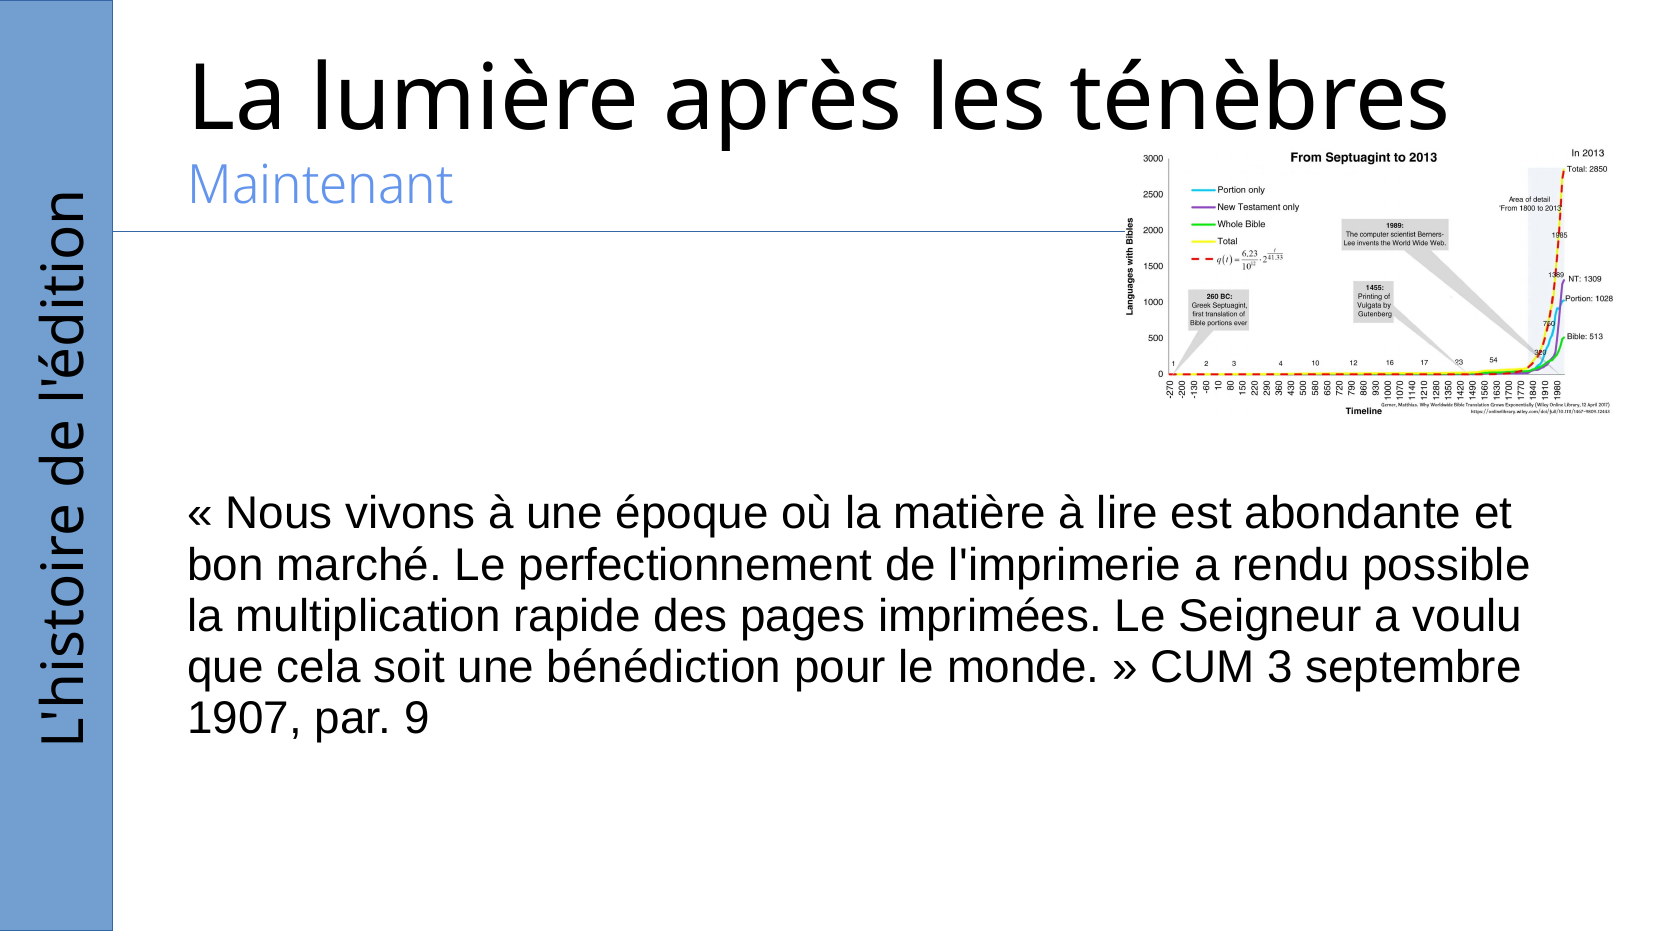

# La lumière après les ténèbres
Maintenant
L'histoire de l'édition
« Nous vivons à une époque où la matière à lire est abondante et bon marché. Le perfectionnement de l'imprimerie a rendu possible la multiplication rapide des pages imprimées. Le Seigneur a voulu que cela soit une bénédiction pour le monde. » CUM 3 septembre 1907, par. 9